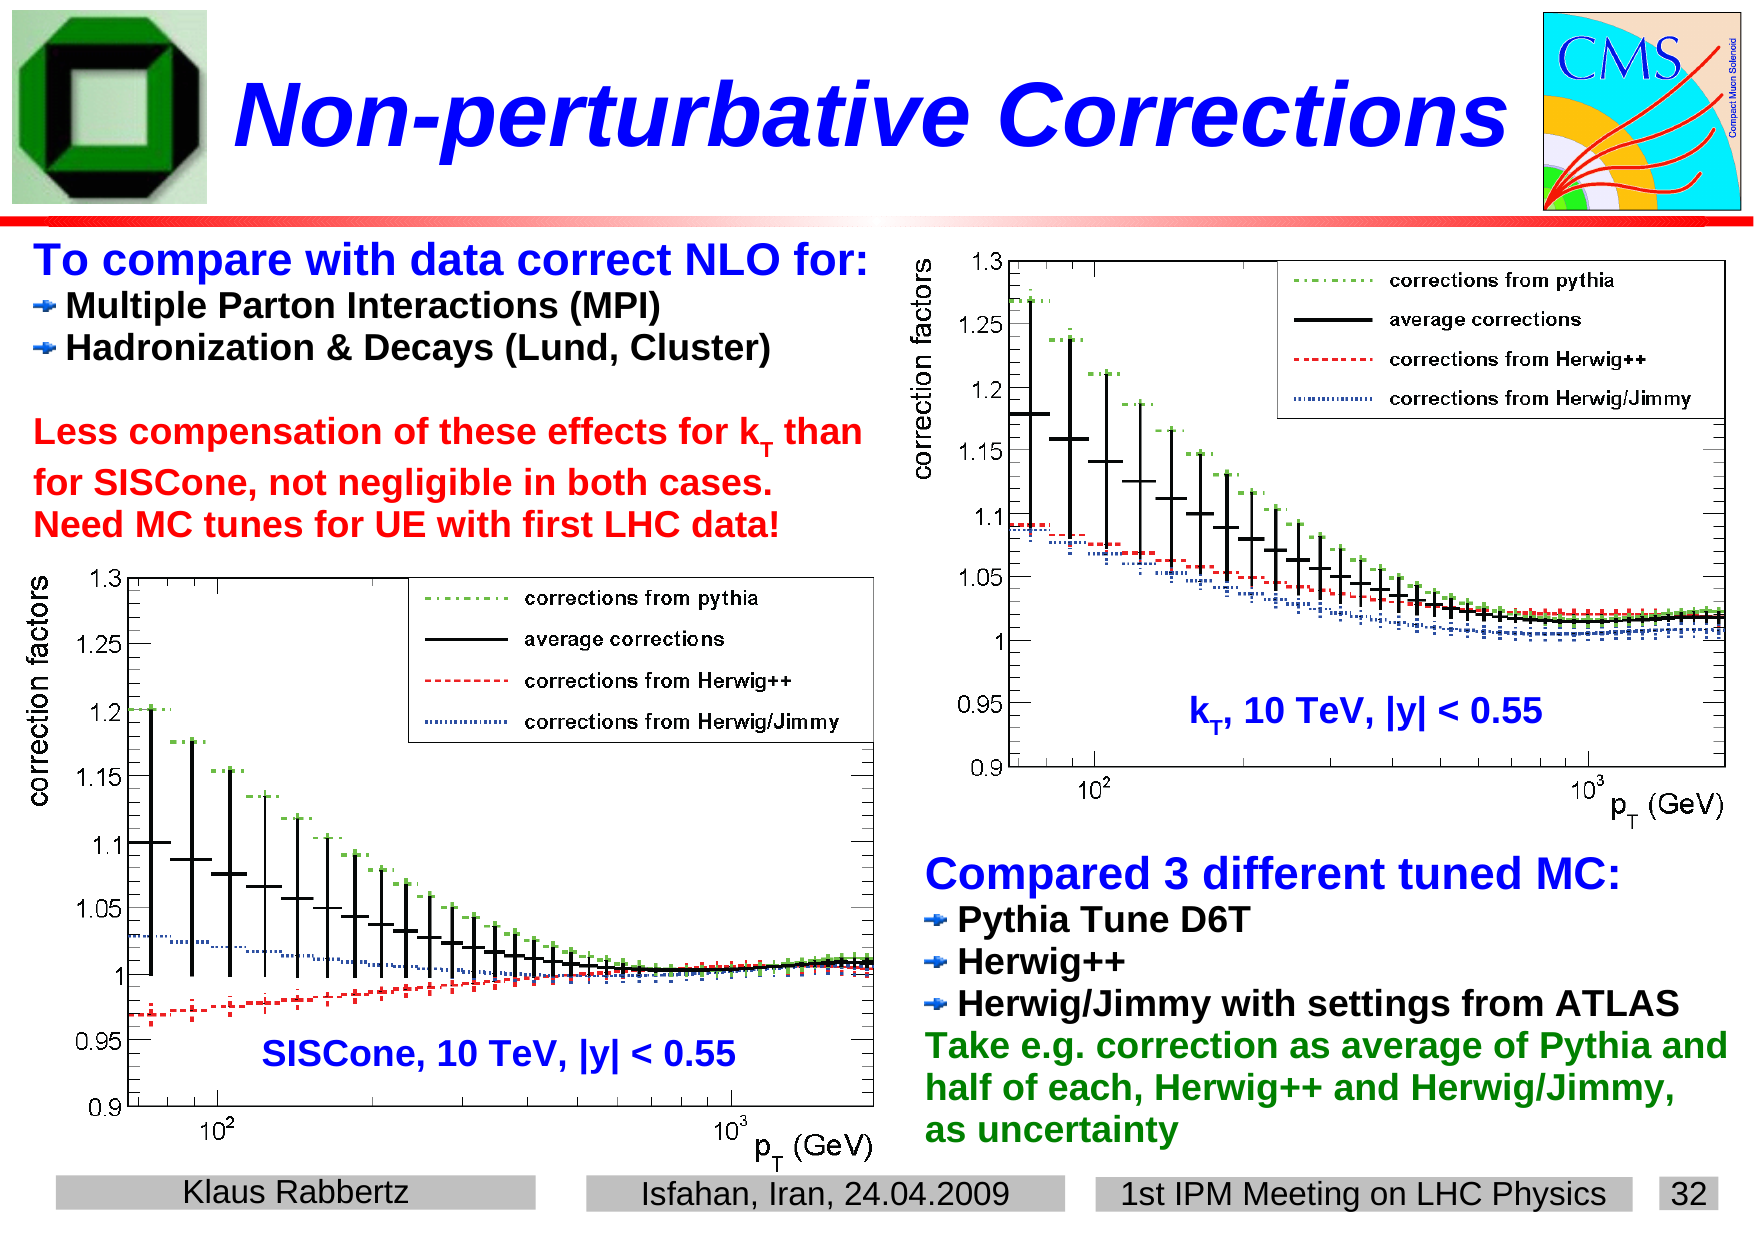

# Non-perturbative Corrections
To compare with data correct NLO for:
 Multiple Parton Interactions (MPI)
 Hadronization & Decays (Lund, Cluster)
Less compensation of these effects for kT than
for SISCone, not negligible in both cases.
Need MC tunes for UE with first LHC data!
kT, 10 TeV, |y| < 0.55
Compared 3 different tuned MC:
 Pythia Tune D6T
 Herwig++
 Herwig/Jimmy with settings from ATLAS
Take e.g. correction as average of Pythia and
half of each, Herwig++ and Herwig/Jimmy,
as uncertainty
SISCone, 10 TeV, |y| < 0.55